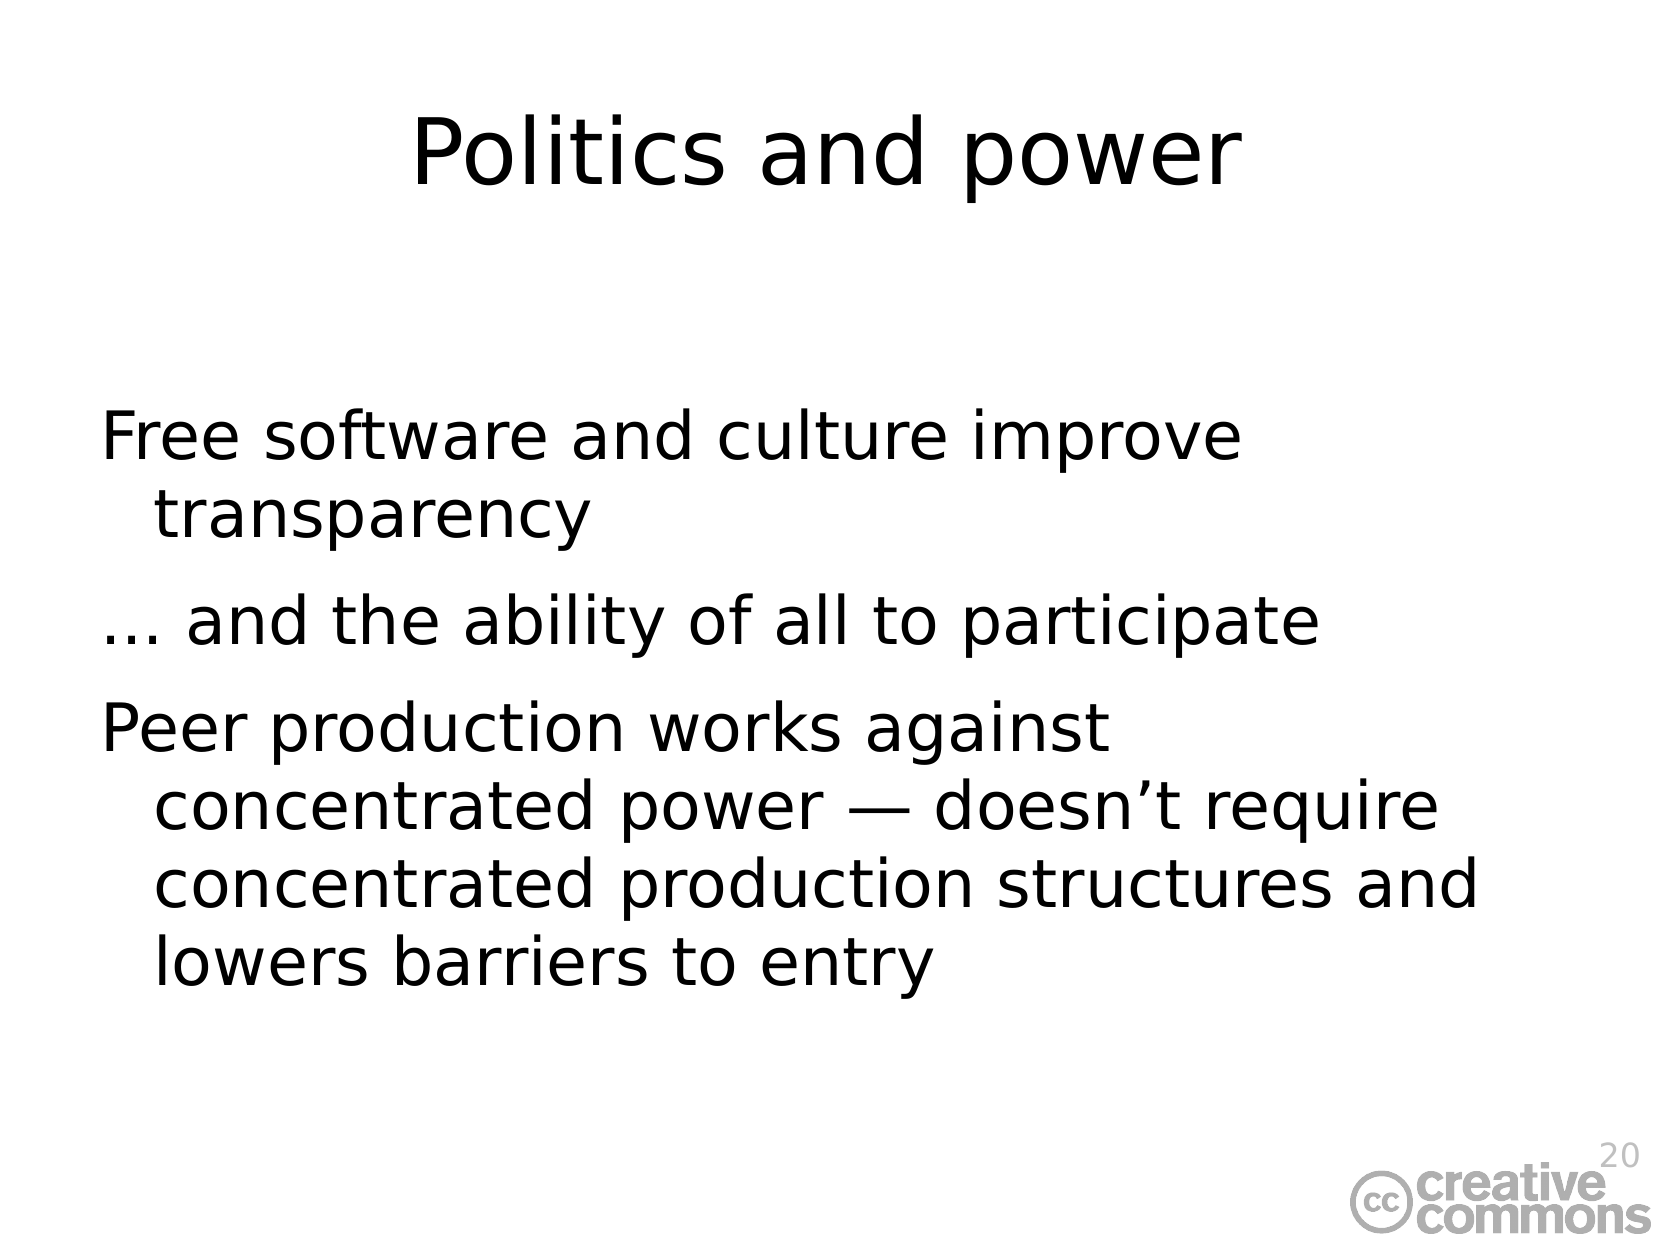

# Politics and power
Free software and culture improve transparency
... and the ability of all to participate
Peer production works against concentrated power — doesn’t require concentrated production structures and lowers barriers to entry